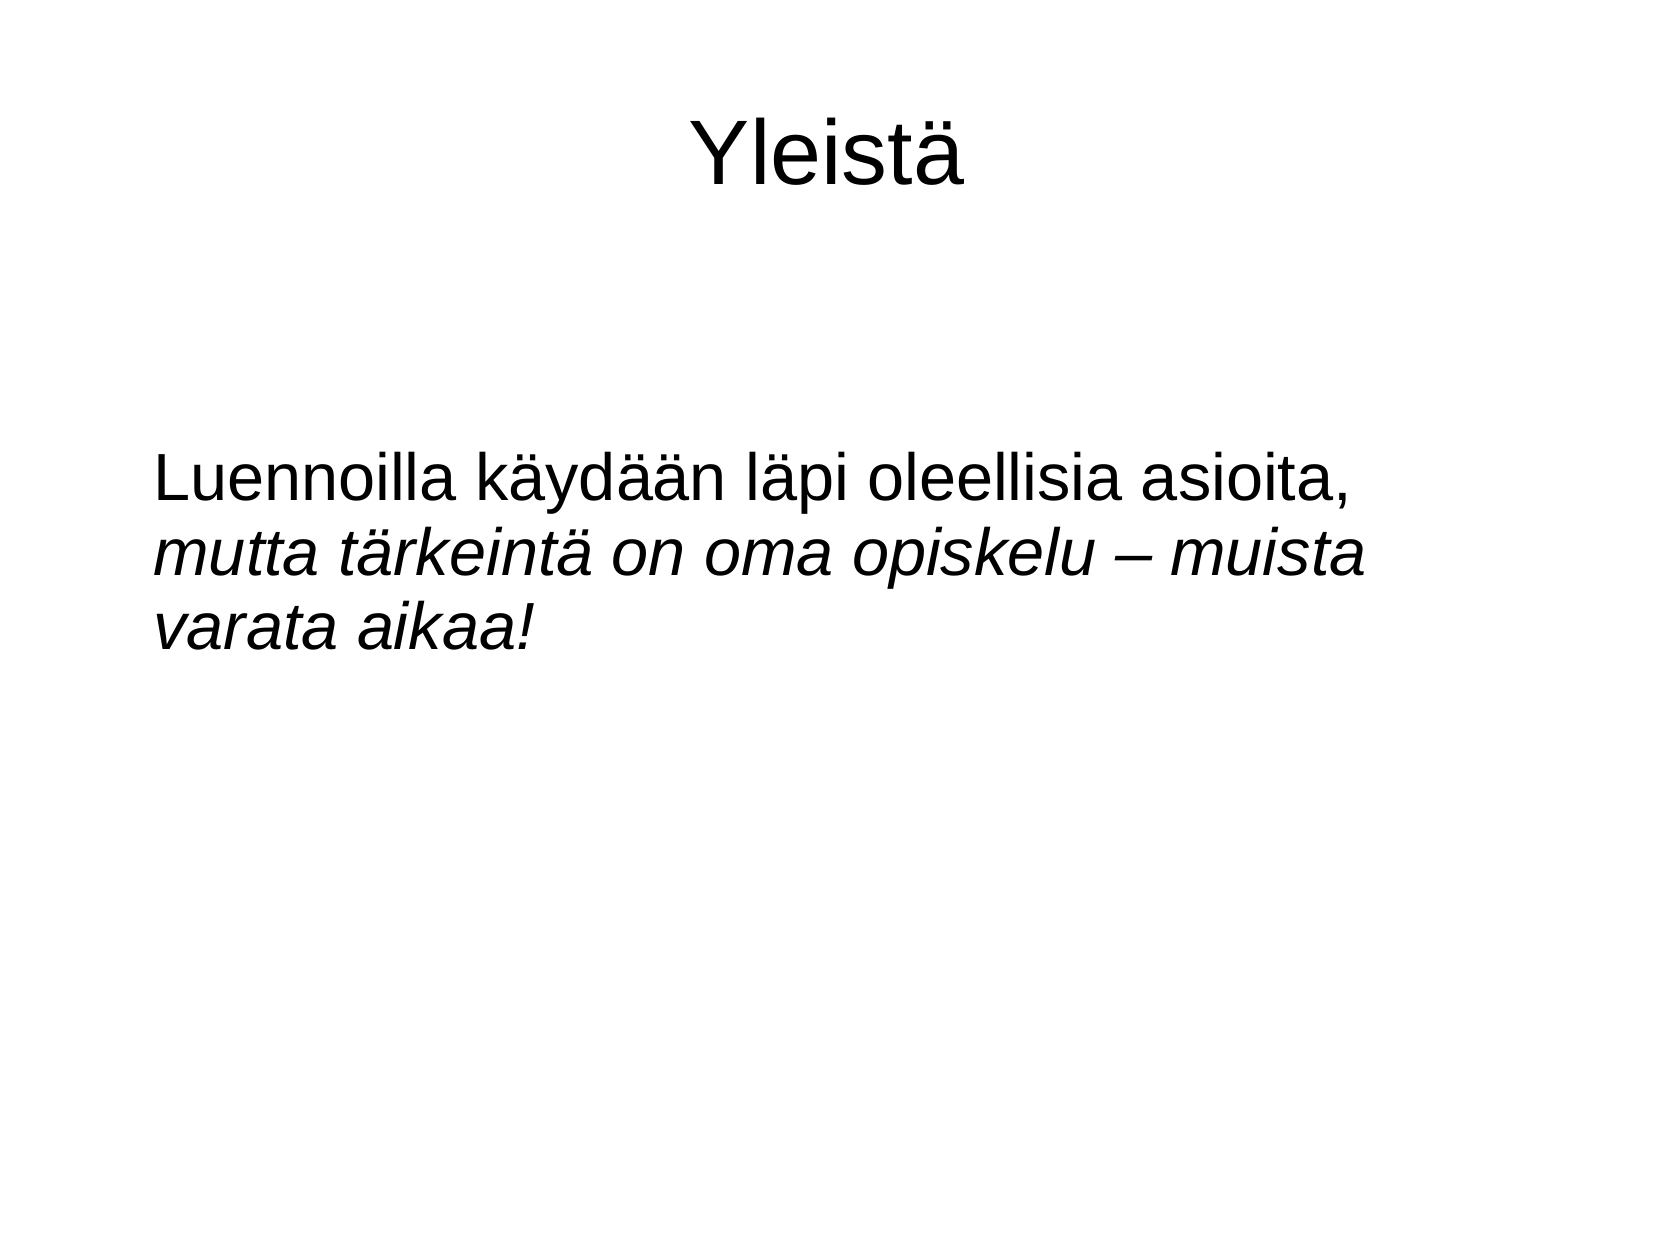

# Yleistä
Luennoilla käydään läpi oleellisia asioita,
mutta tärkeintä on oma opiskelu – muista varata aikaa!